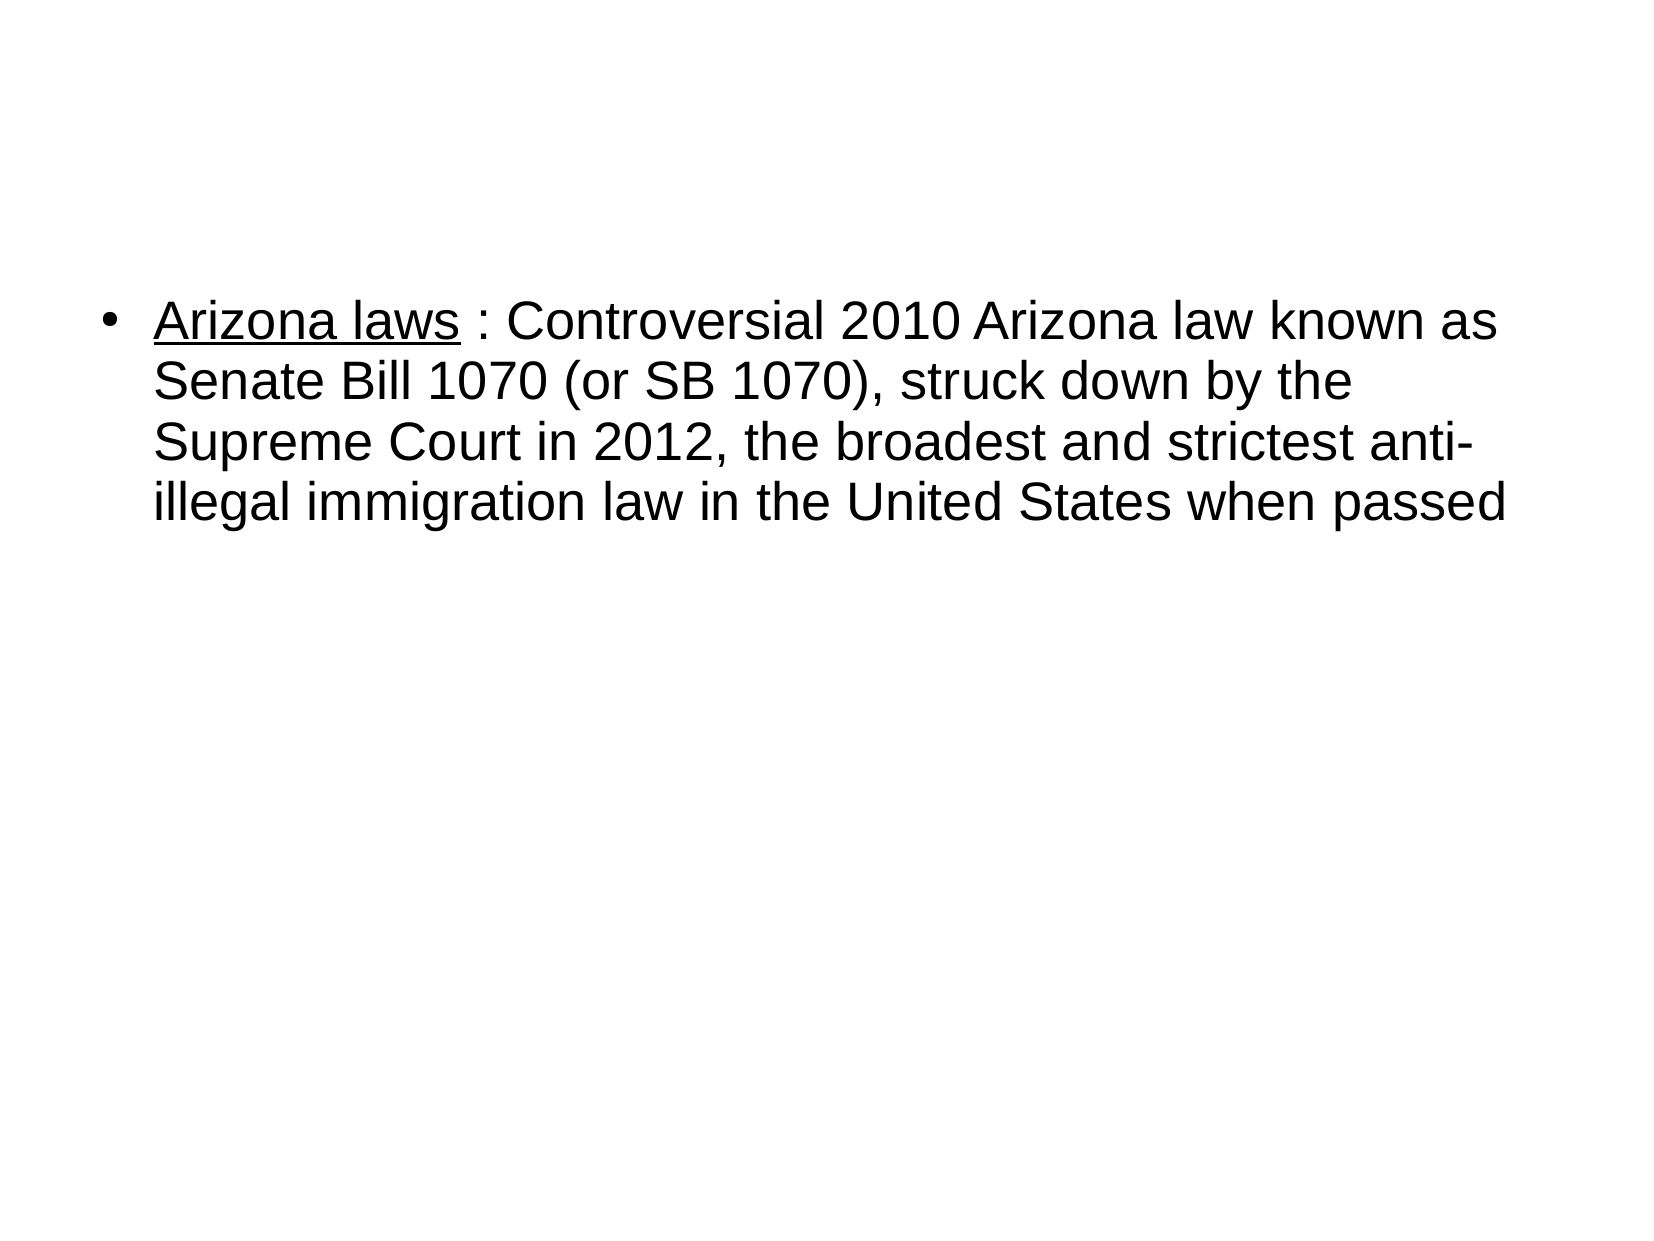

#
Arizona laws : Controversial 2010 Arizona law known as Senate Bill 1070 (or SB 1070), struck down by the Supreme Court in 2012, the broadest and strictest anti-illegal immigration law in the United States when passed